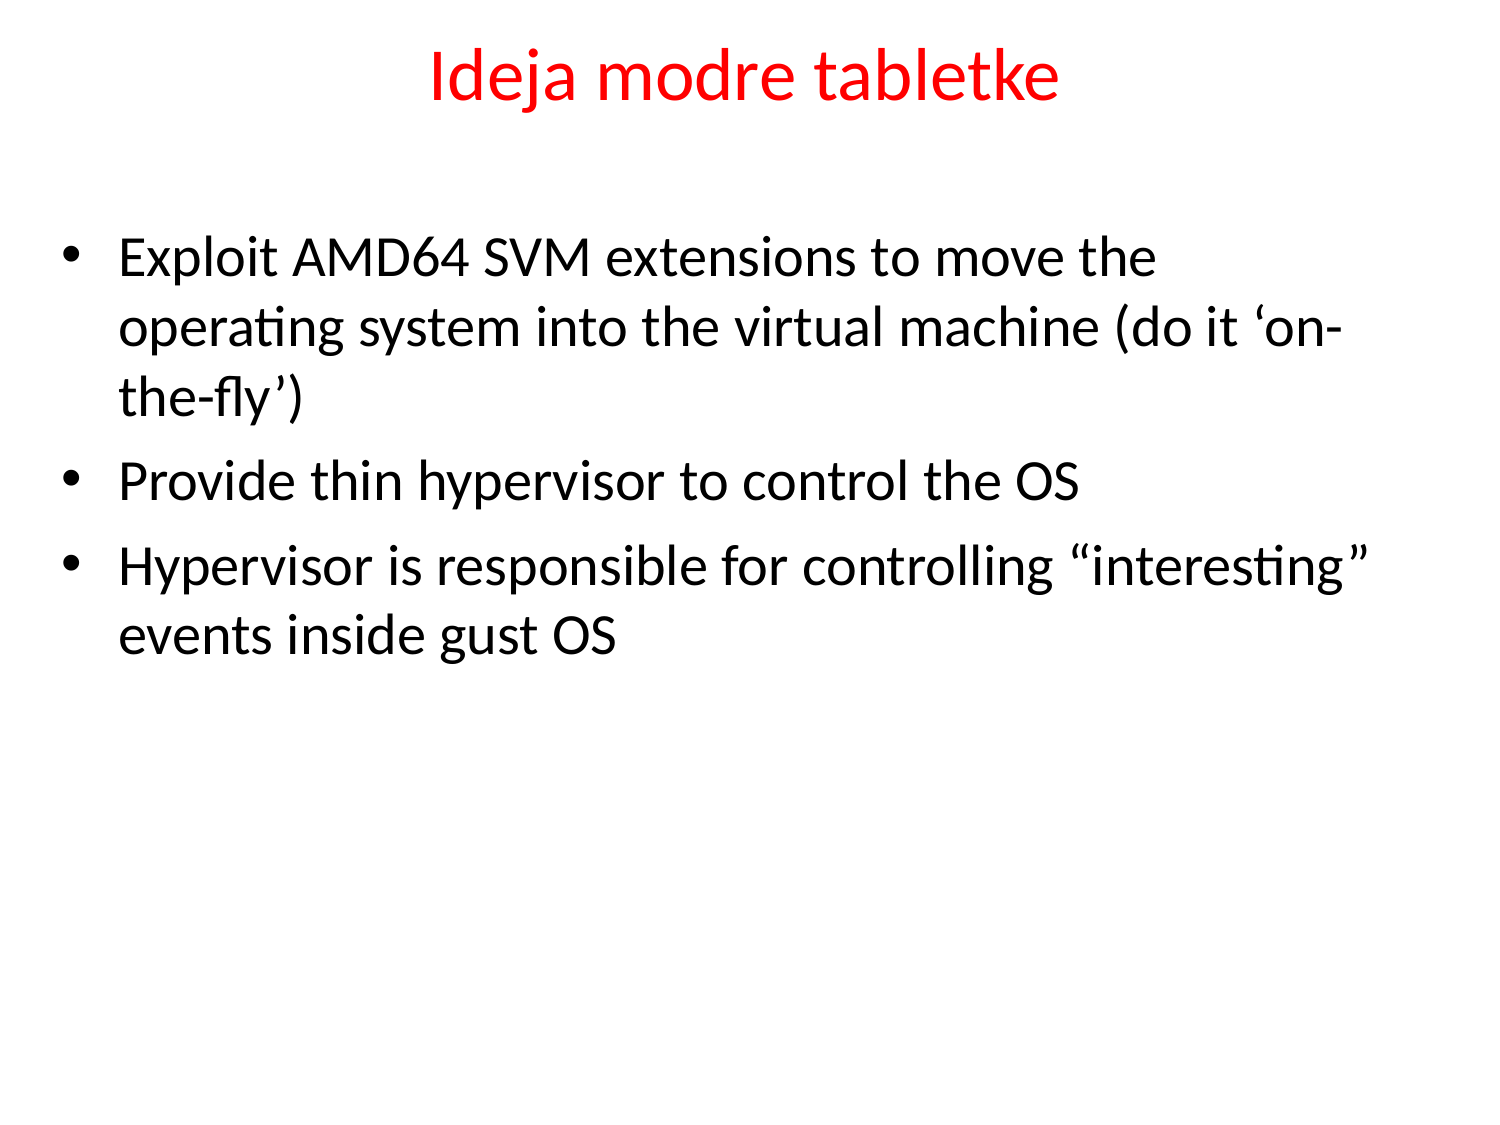

# Ideja modre tabletke
Exploit AMD64 SVM extensions to move the operating system into the virtual machine (do it ‘on-the-fly’)
Provide thin hypervisor to control the OS
Hypervisor is responsible for controlling “interesting” events inside gust OS